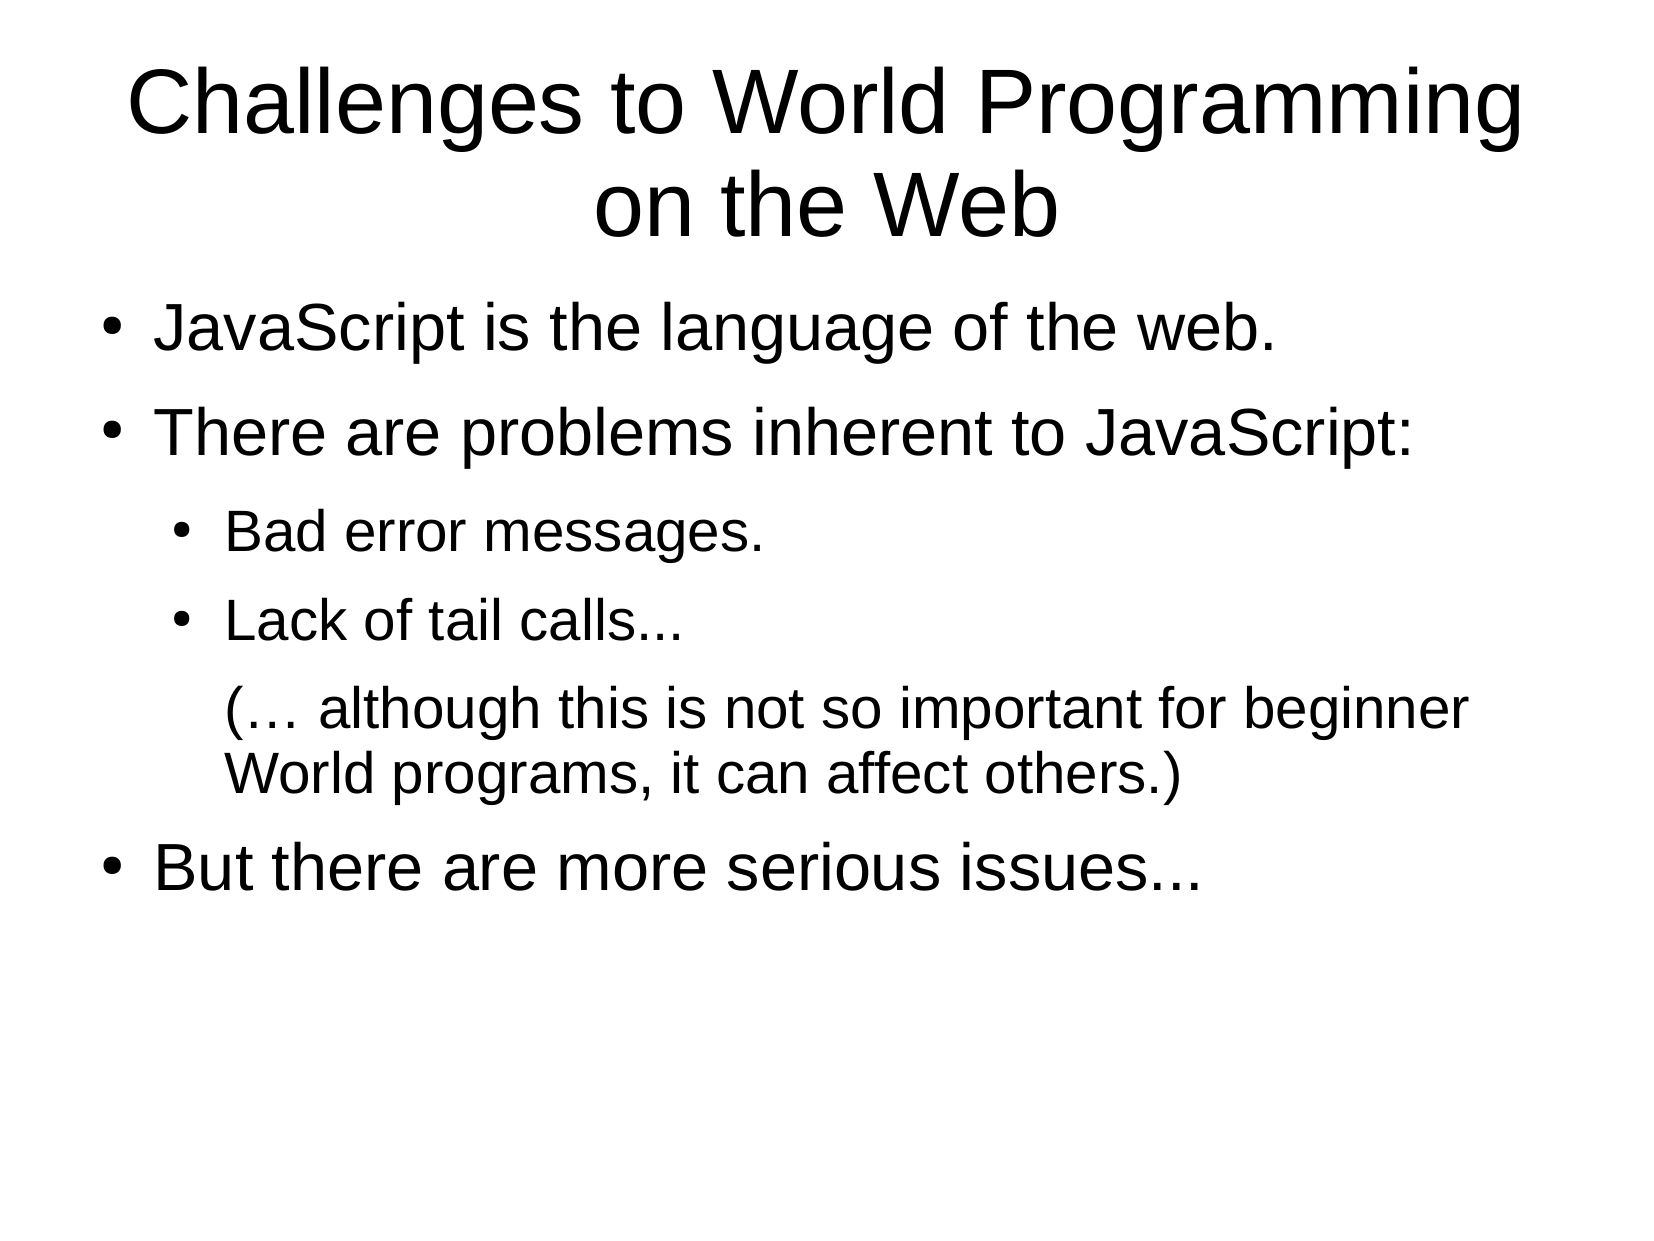

# Challenges to World Programming on the Web
JavaScript is the language of the web.
There are problems inherent to JavaScript:
Bad error messages.
Lack of tail calls...
(… although this is not so important for beginner World programs, it can affect others.)
But there are more serious issues...